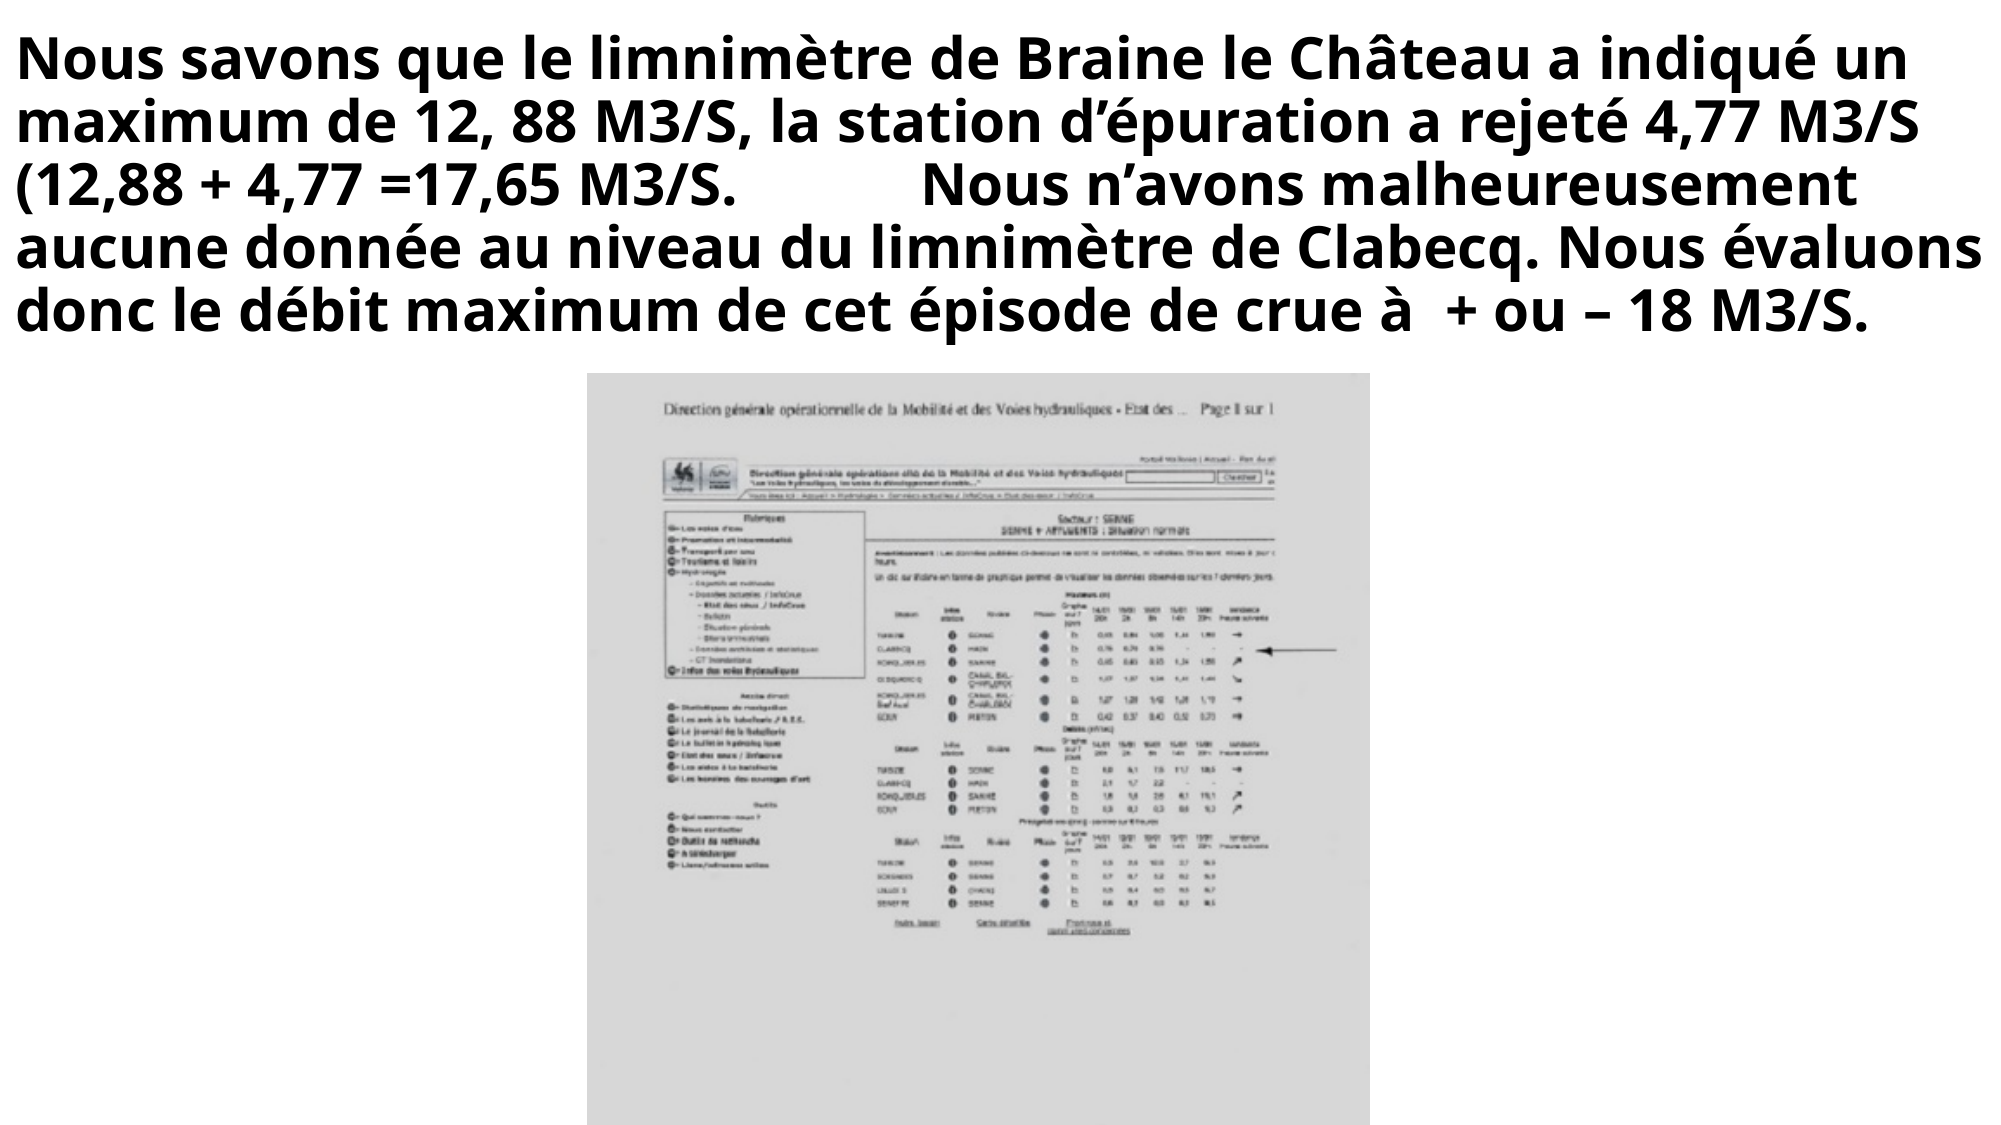

# Nous savons que le limnimètre de Braine le Château a indiqué un maximum de 12, 88 M3/S, la station d’épuration a rejeté 4,77 M3/S (12,88 + 4,77 =17,65 M3/S. Nous n’avons malheureusement aucune donnée au niveau du limnimètre de Clabecq. Nous évaluons donc le débit maximum de cet épisode de crue à + ou – 18 M3/S.